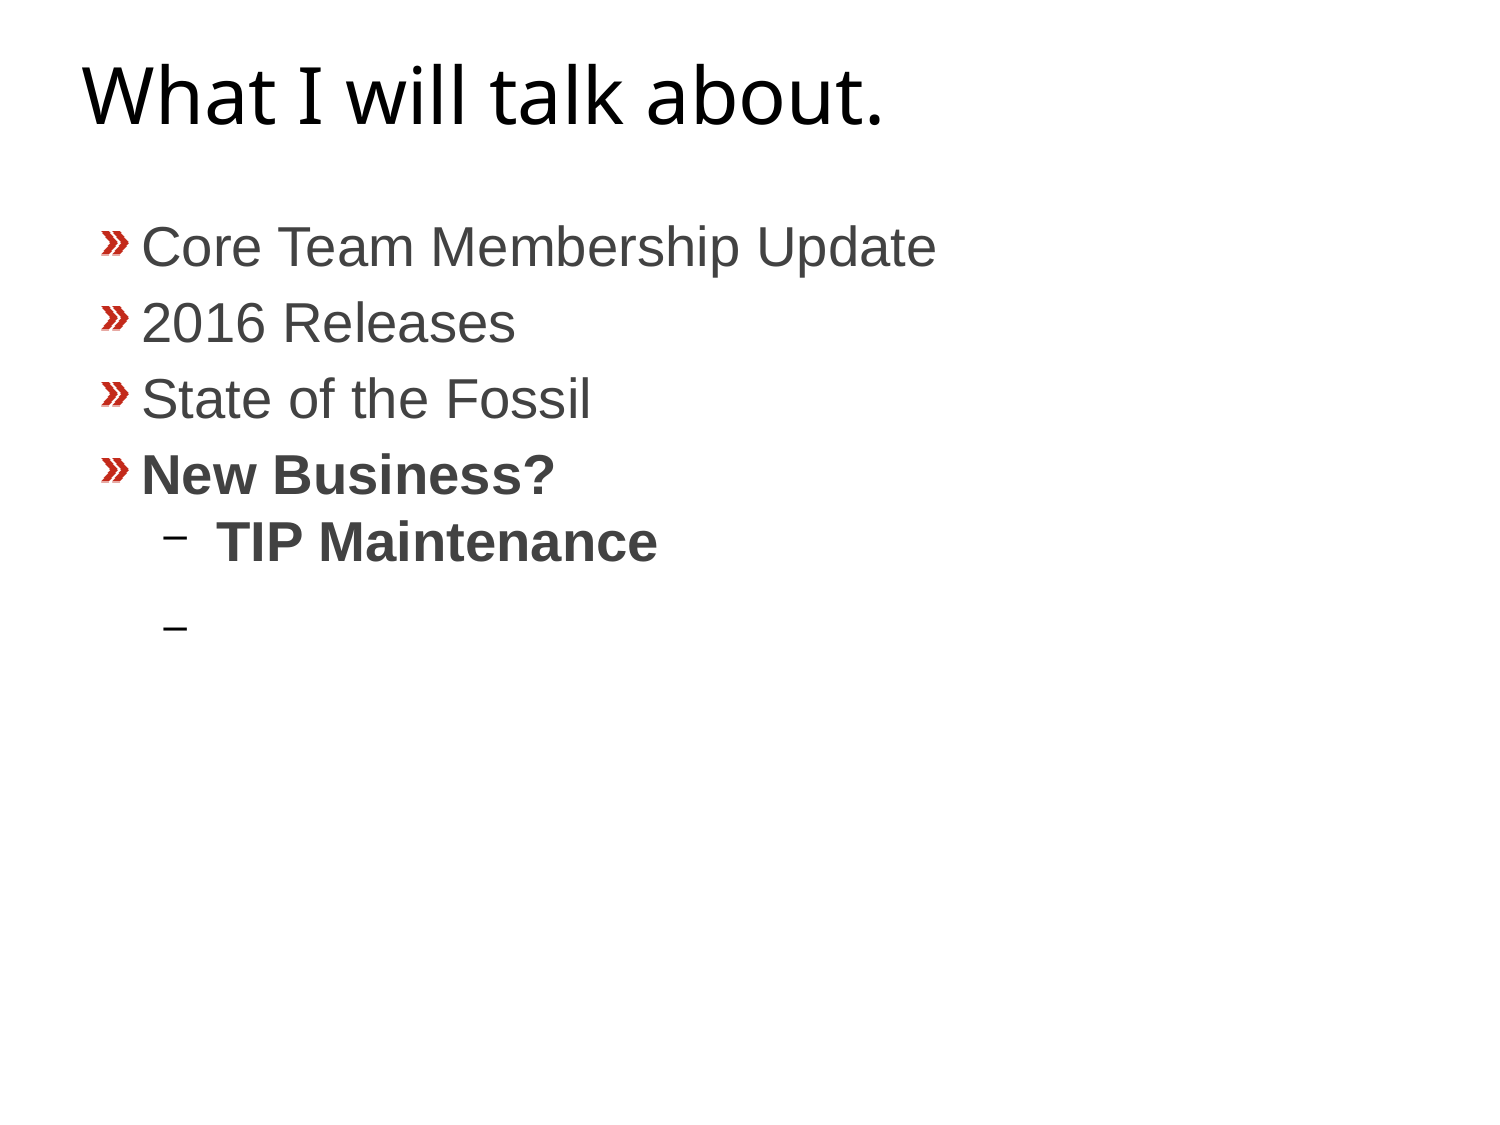

# What I will talk about.
Core Team Membership Update
2016 Releases
State of the Fossil
New Business?
TIP Maintenance